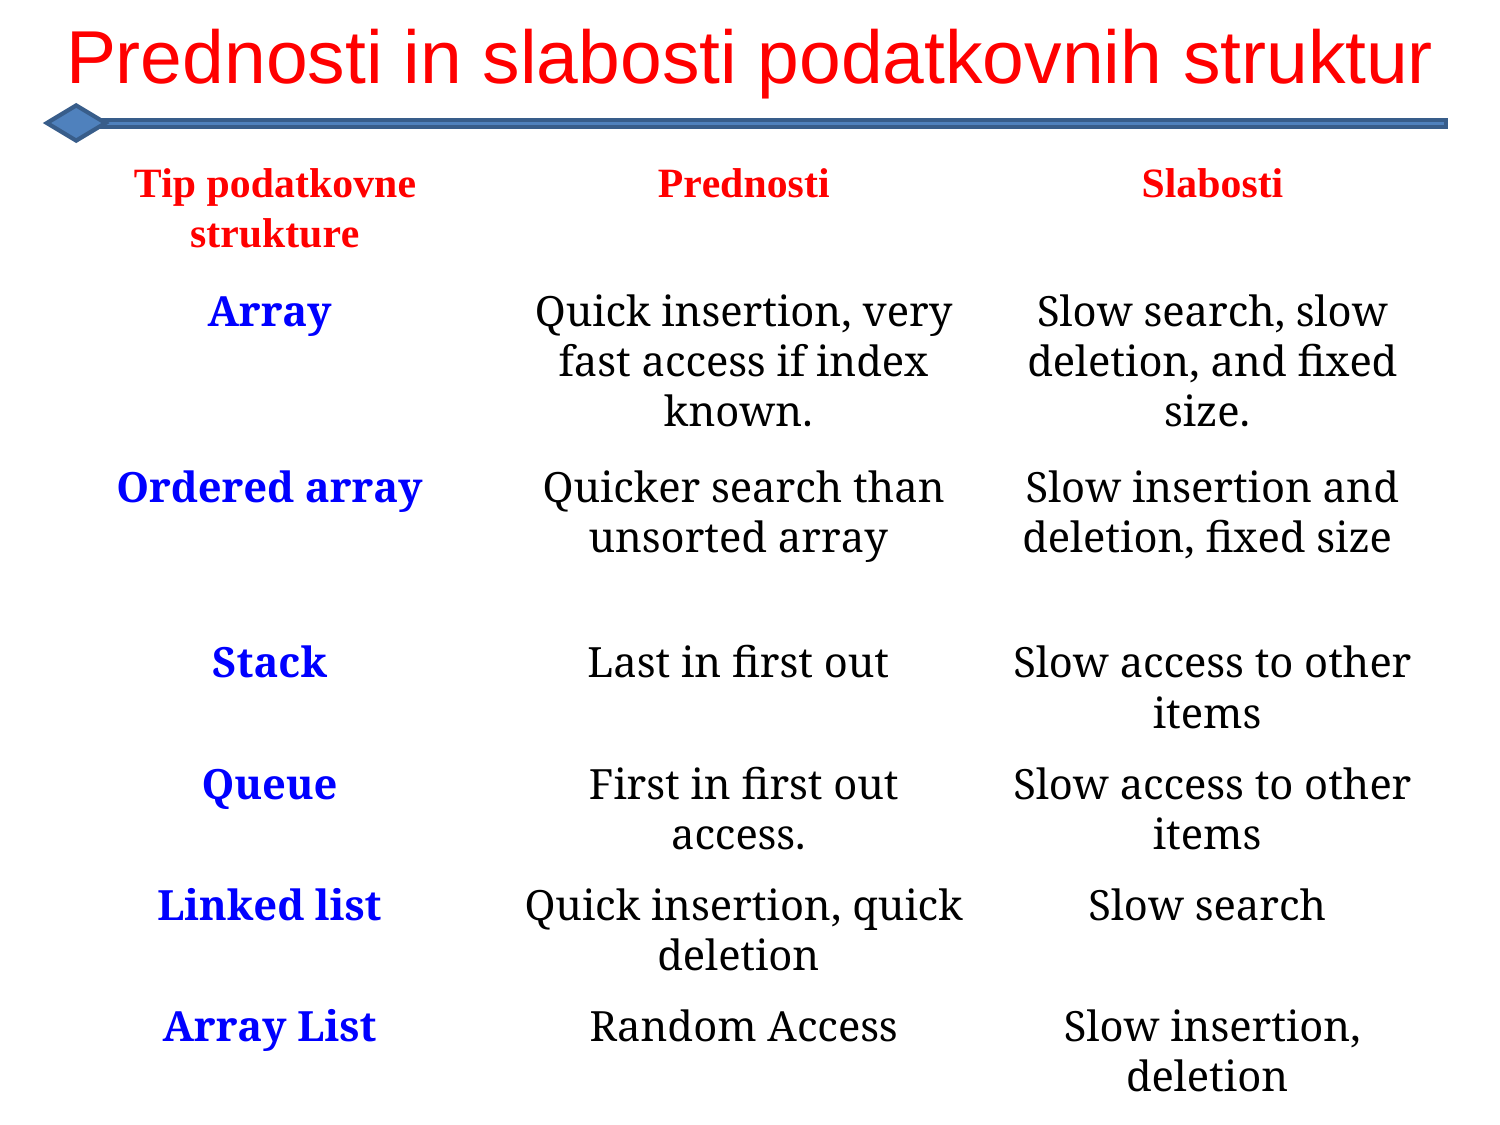

# Prednosti in slabosti podatkovnih struktur
| Tip podatkovne strukture | Prednosti | Slabosti |
| --- | --- | --- |
| Array | Quick insertion, very fast access if index known. | Slow search, slow deletion, and fixed size. |
| Ordered array | Quicker search than unsorted array | Slow insertion and deletion, fixed size |
| Stack | Last in first out | Slow access to other items |
| Queue | First in first out access. | Slow access to other items |
| Linked list | Quick insertion, quick deletion | Slow search |
| Array List | Random Access | Slow insertion, deletion |